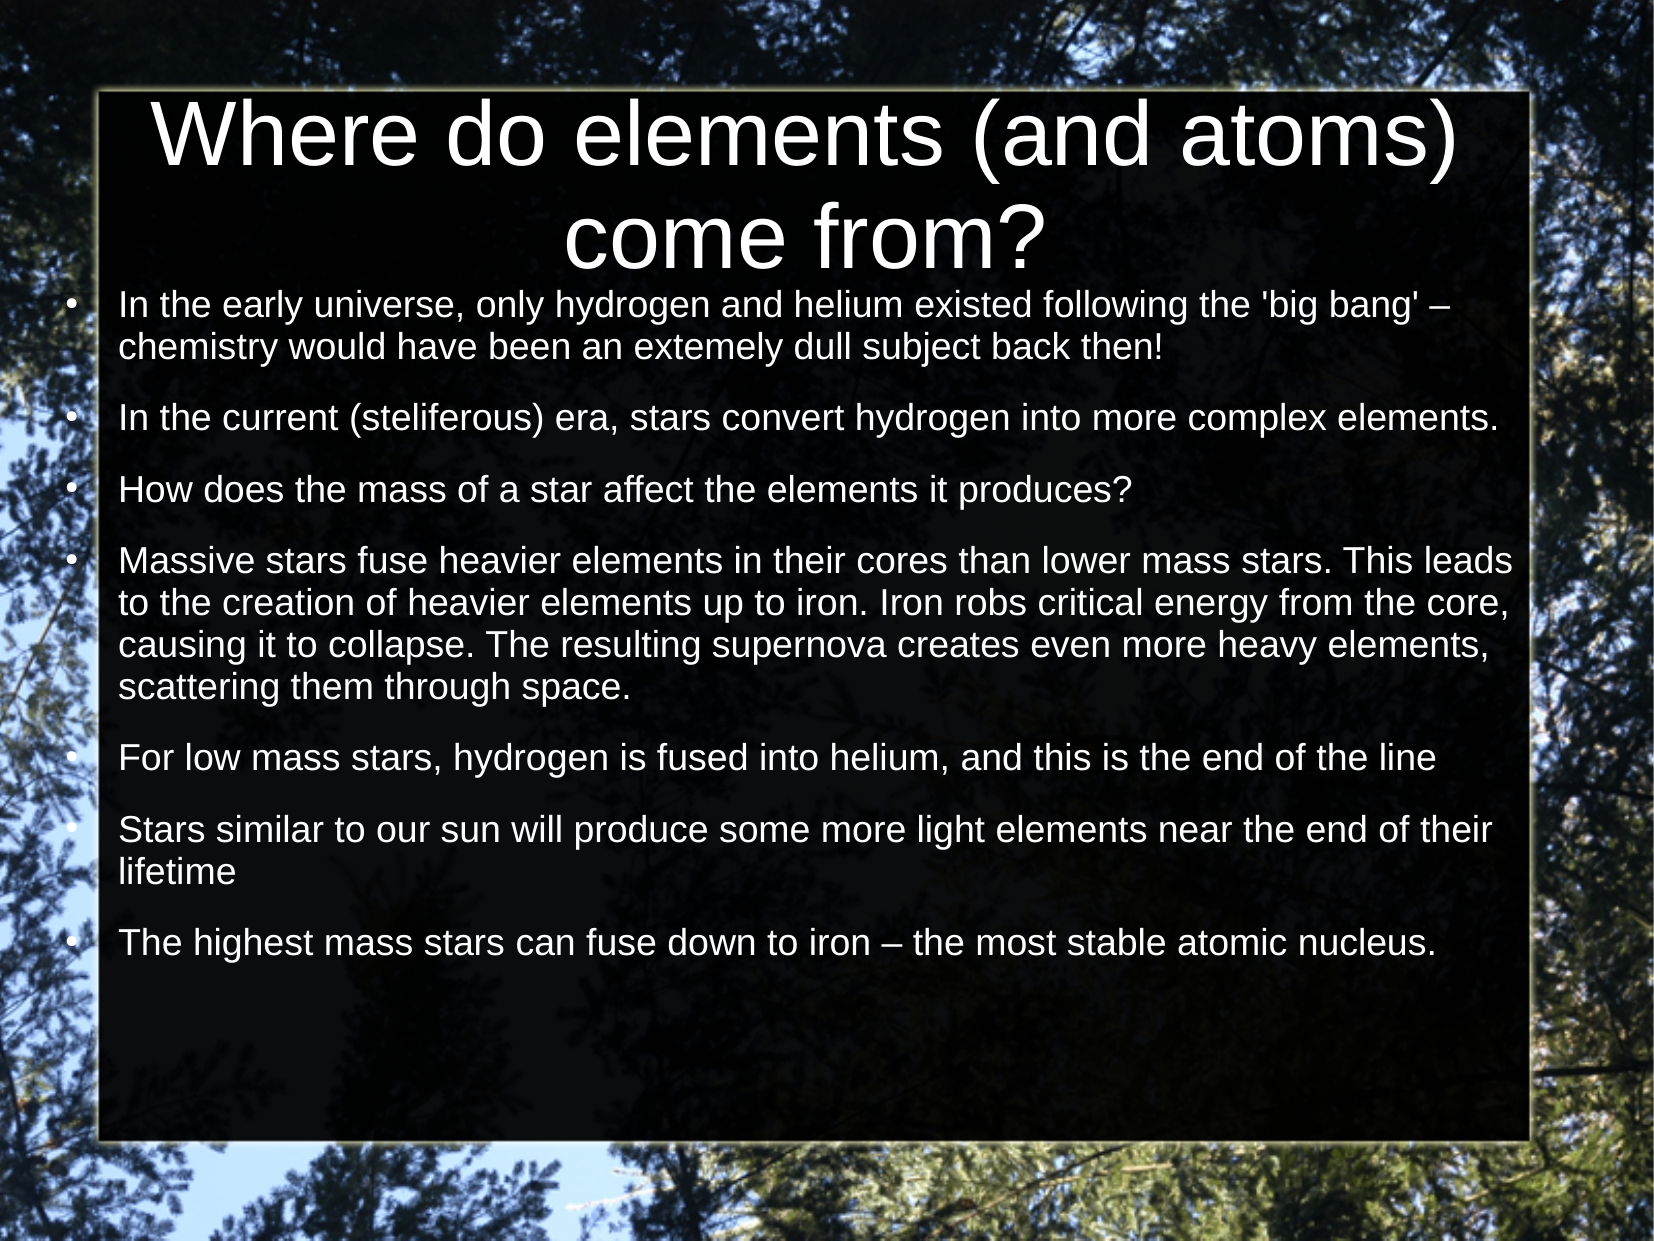

# Where do elements (and atoms) come from?
In the early universe, only hydrogen and helium existed following the 'big bang' – chemistry would have been an extemely dull subject back then!
In the current (steliferous) era, stars convert hydrogen into more complex elements.
How does the mass of a star affect the elements it produces?
Massive stars fuse heavier elements in their cores than lower mass stars. This leads to the creation of heavier elements up to iron. Iron robs critical energy from the core, causing it to collapse. The resulting supernova creates even more heavy elements, scattering them through space.
For low mass stars, hydrogen is fused into helium, and this is the end of the line
Stars similar to our sun will produce some more light elements near the end of their lifetime
The highest mass stars can fuse down to iron – the most stable atomic nucleus.